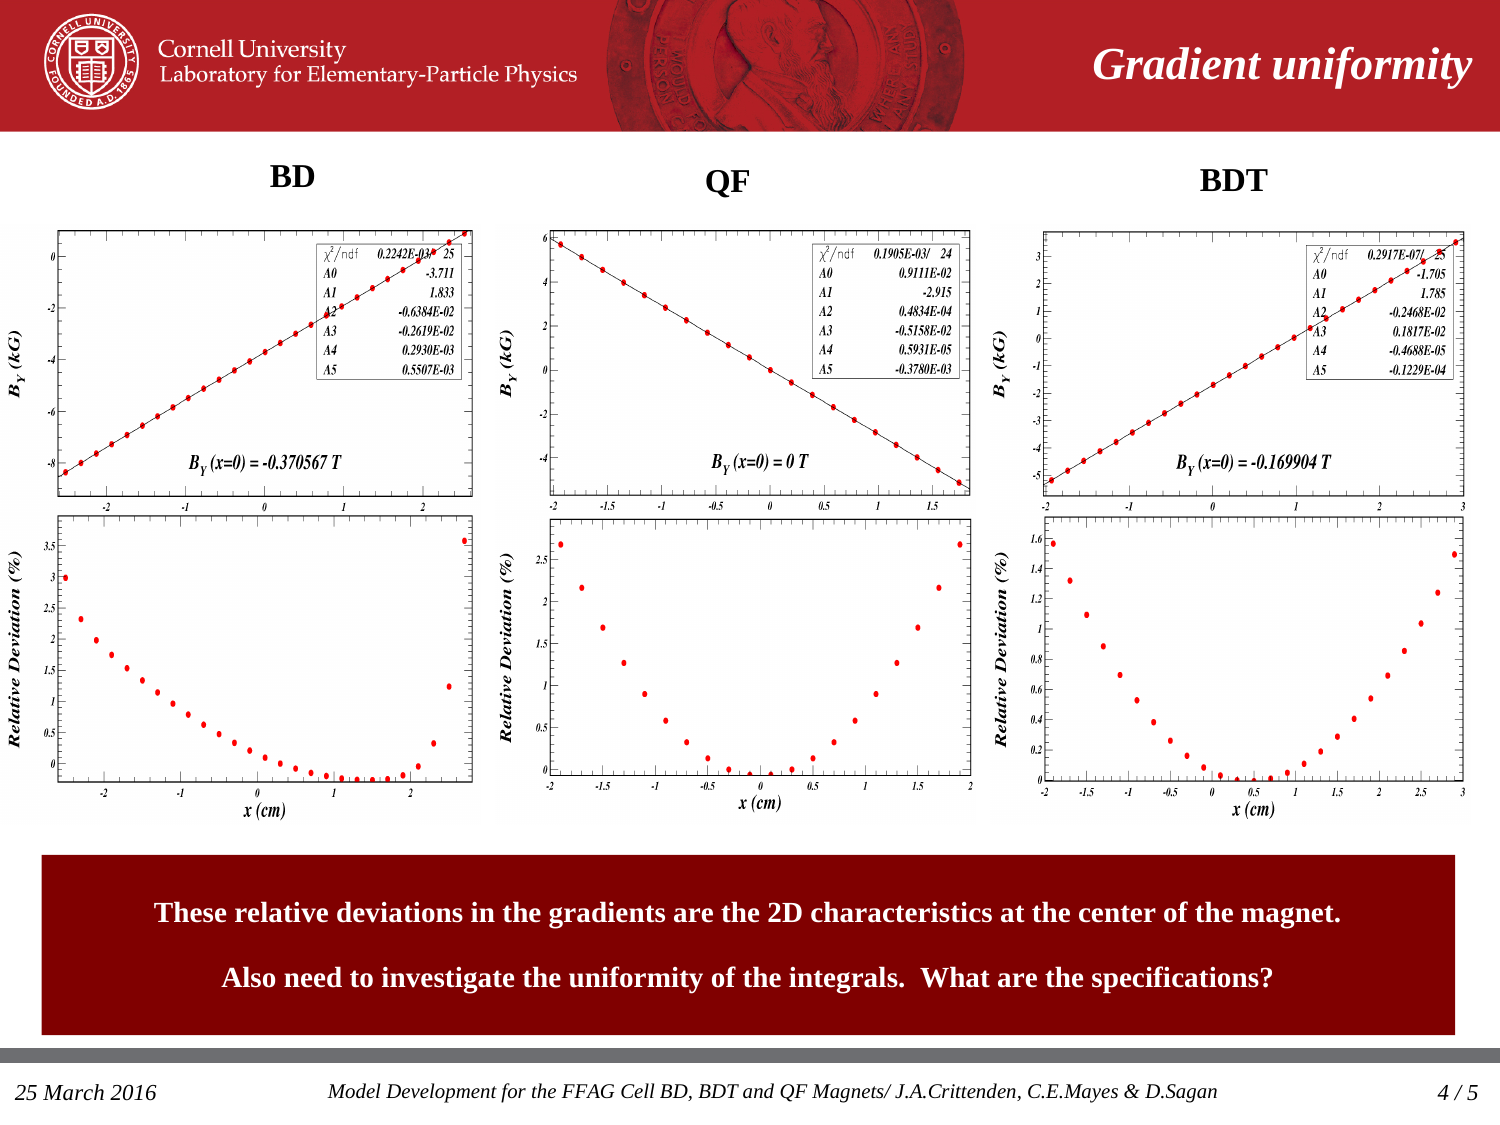

# Gradient uniformity
BD
BDT
QF
These relative deviations in the gradients are the 2D characteristics at the center of the magnet.
Also need to investigate the uniformity of the integrals. What are the specifications?